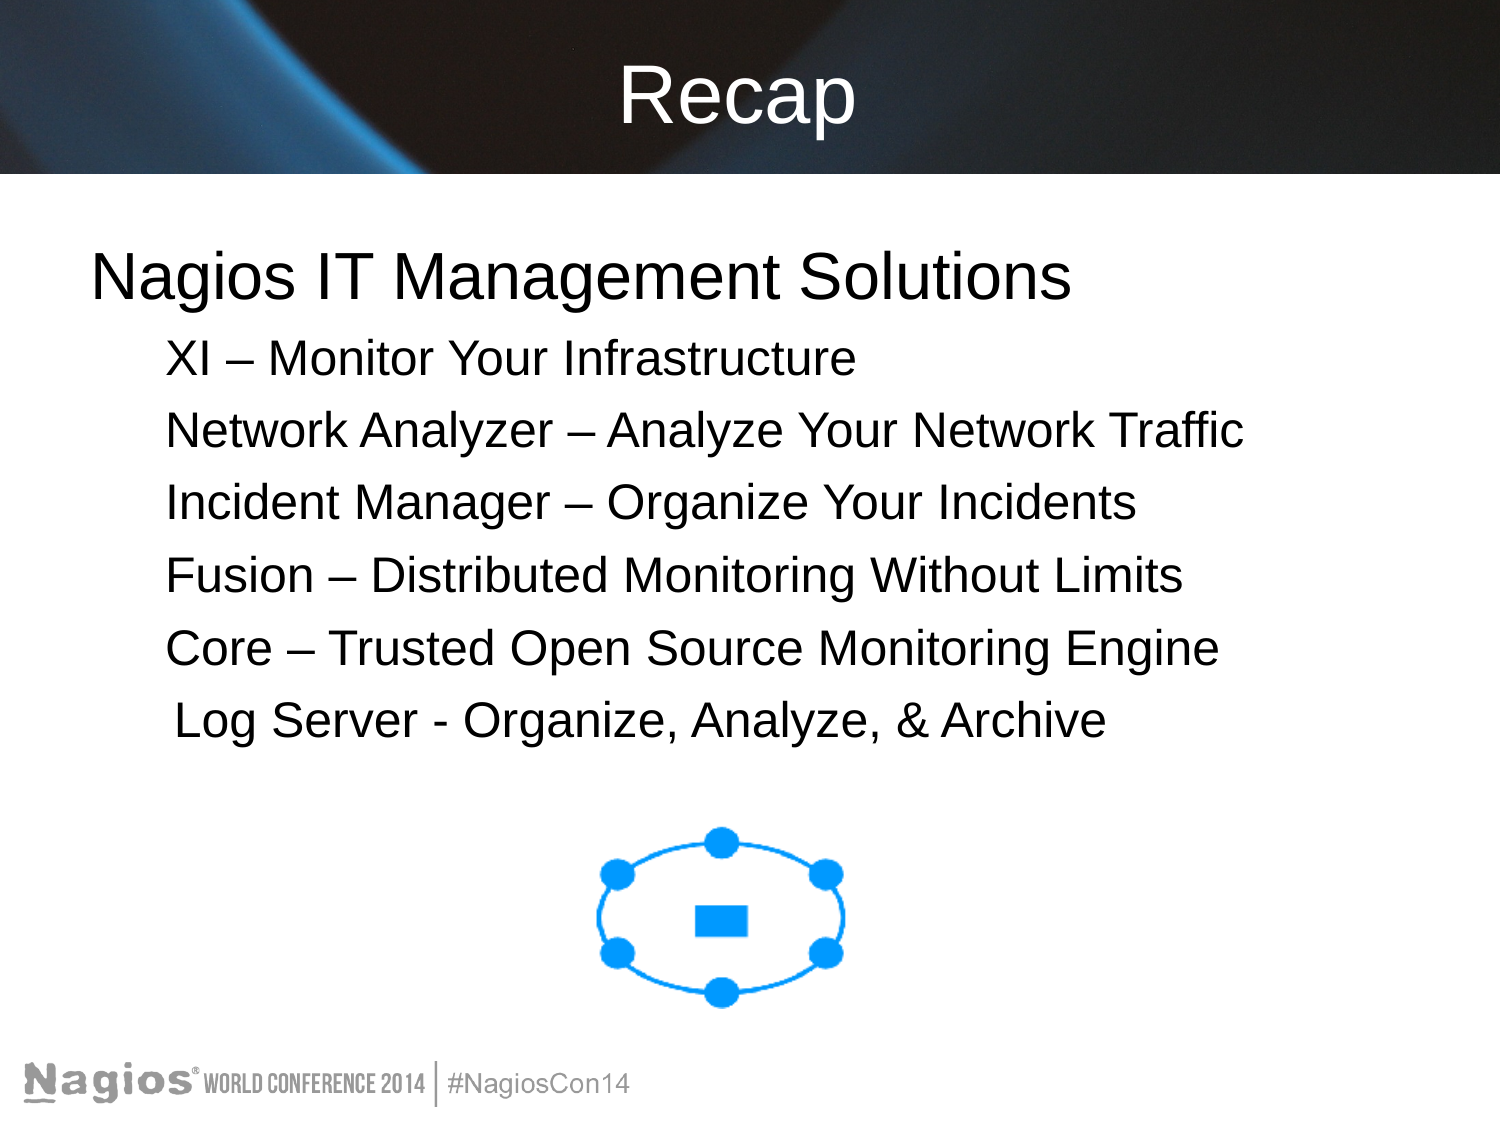

# Recap
Nagios IT Management Solutions
	XI – Monitor Your Infrastructure
	Network Analyzer – Analyze Your Network Traffic
	Incident Manager – Organize Your Incidents
	Fusion – Distributed Monitoring Without Limits
	Core – Trusted Open Source Monitoring Engine
 Log Server - Organize, Analyze, & Archive